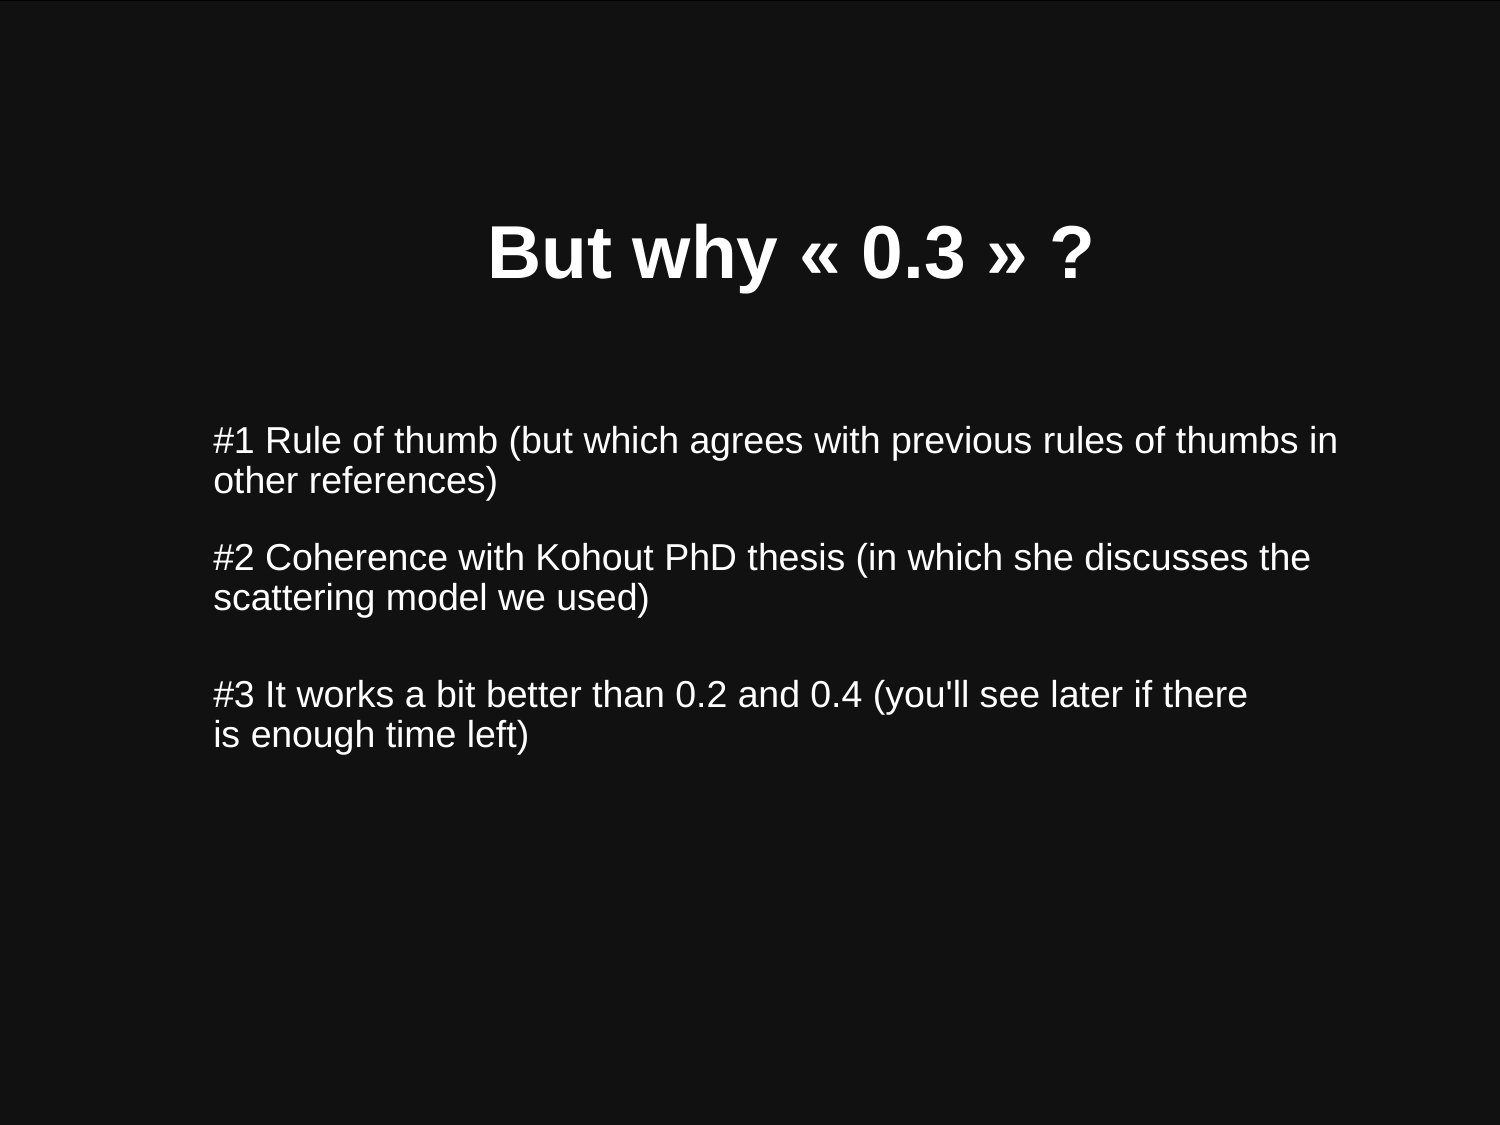

# Adding ice in WW3 : Theory (Ice break-up)
But why « 0.3 » ?
#1 Rule of thumb (but which agrees with previous rules of thumbs in other references)
#2 Coherence with Kohout PhD thesis (in which she discusses the scattering model we used)
#3 It works a bit better than 0.2 and 0.4 (you'll see later if there is enough time left)